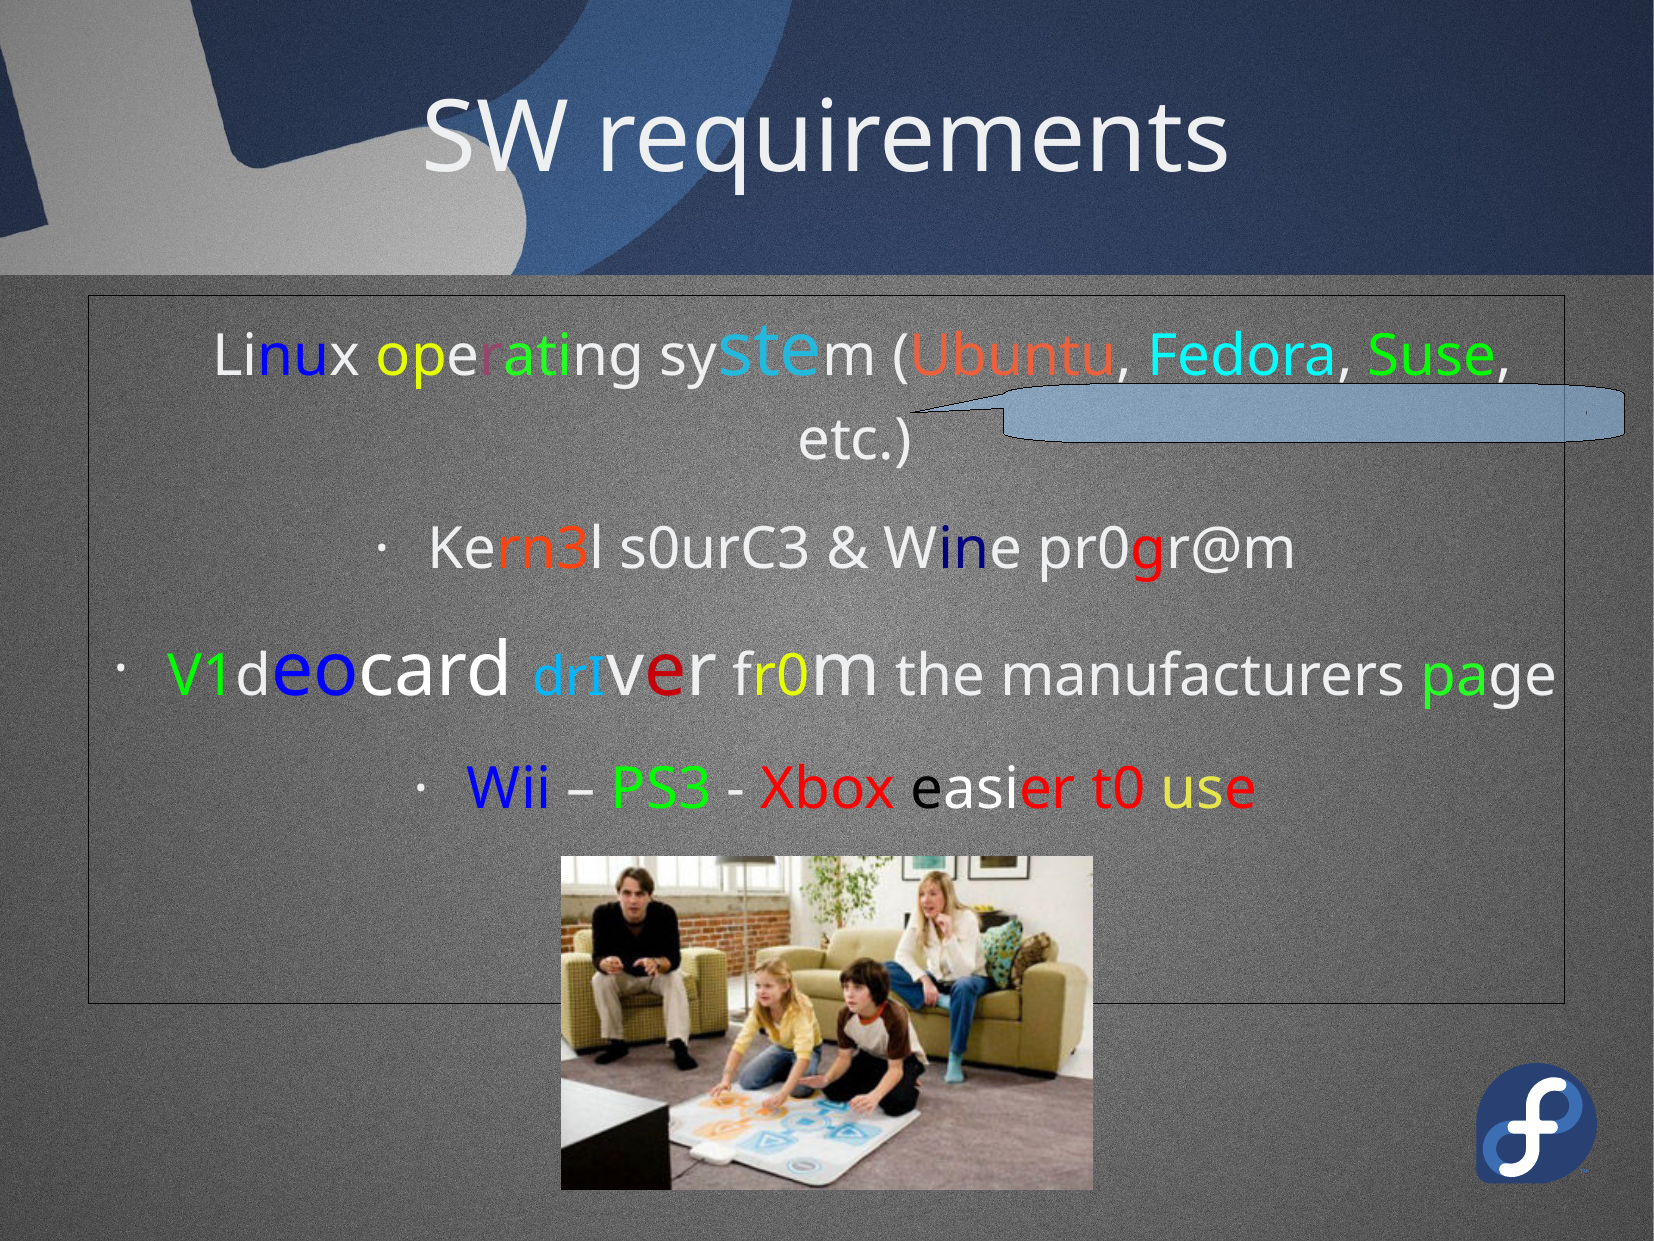

# SW requirements
Linux operating system (Ubuntu, Fedora, Suse, etc.)
Kern3l s0urC3 & Wine pr0gr@m
V1deocard drIver fr0m the manufacturers page
Wii – PS3 - Xbox easier t0 use
For example : Fedora 18 :-)